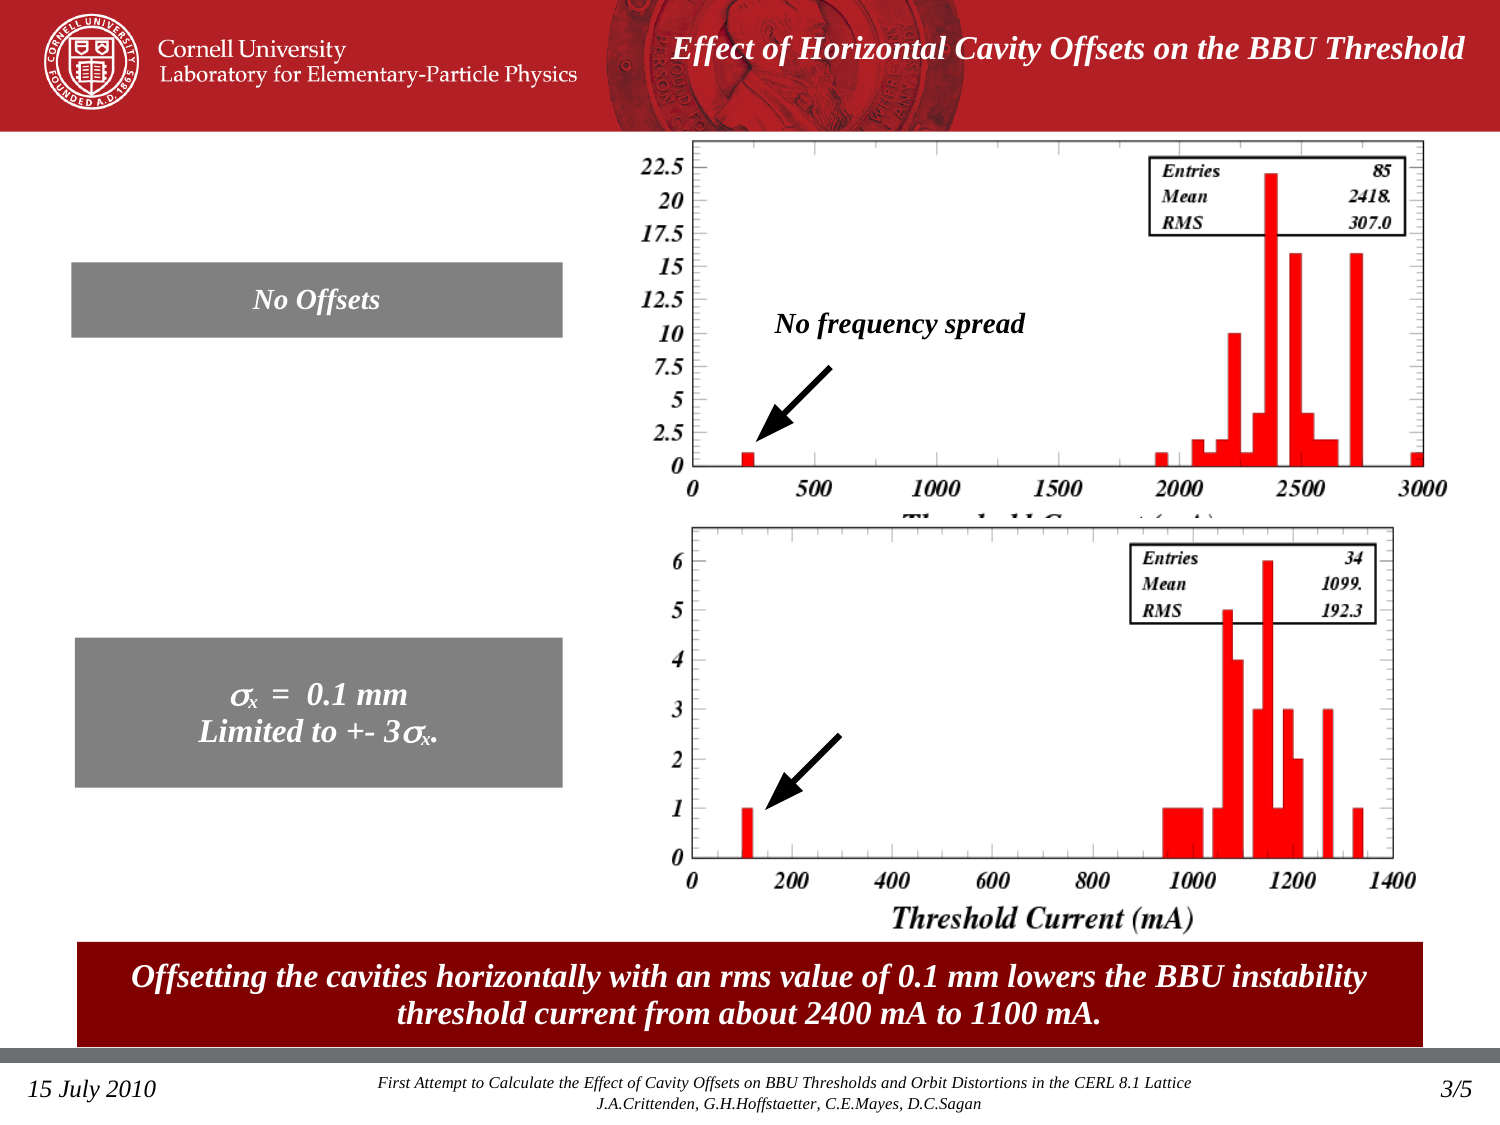

Effect of Horizontal Cavity Offsets on the BBU Threshold
No Offsets
No frequency spread
 sx = 0.1 mm
Limited to +- 3sx.
Offsetting the cavities horizontally with an rms value of 0.1 mm lowers the BBU instability threshold current from about 2400 mA to 1100 mA.